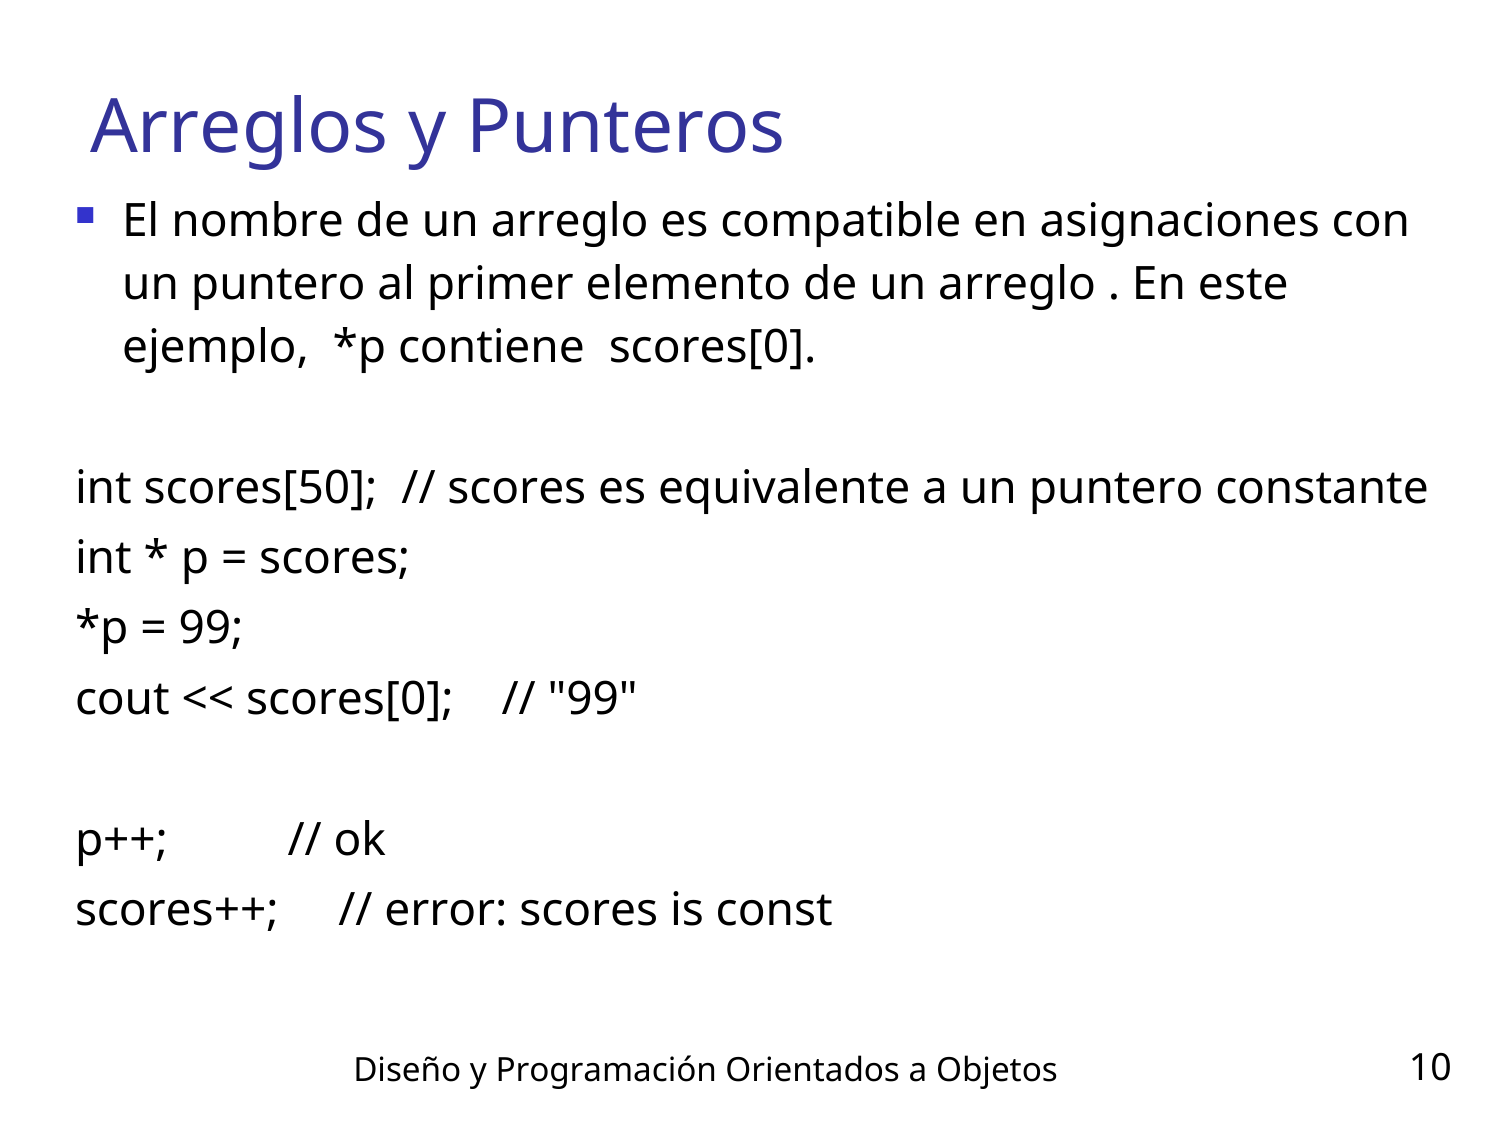

# Arreglos y Punteros
El nombre de un arreglo es compatible en asignaciones con un puntero al primer elemento de un arreglo . En este ejemplo, *p contiene scores[0].
int scores[50]; // scores es equivalente a un puntero constante
int * p = scores;
*p = 99;
cout << scores[0]; // "99"
p++; // ok
scores++; // error: scores is const
Diseño y Programación Orientados a Objetos
10